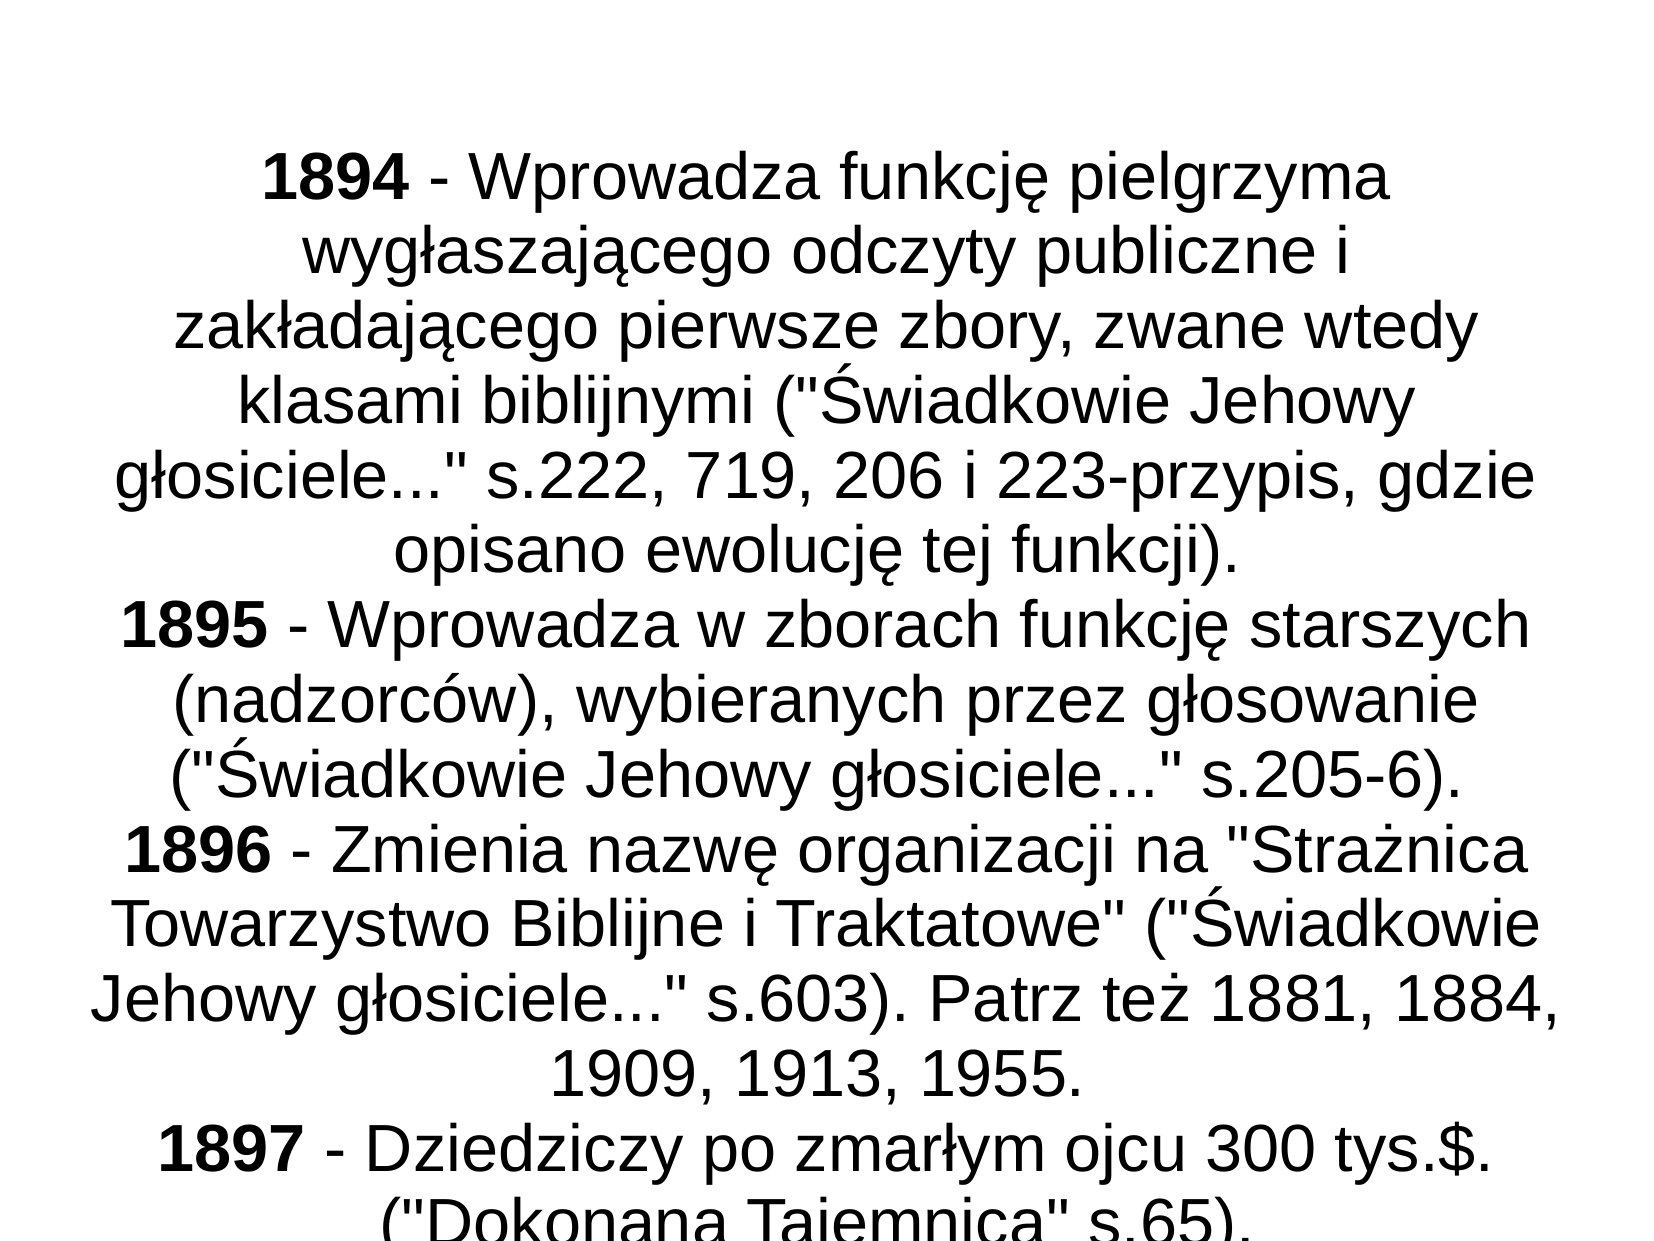

#
1894 - Wprowadza funkcję pielgrzyma wygłaszającego odczyty publiczne i zakładającego pierwsze zbory, zwane wtedy klasami biblijnymi ("Świadkowie Jehowy głosiciele..." s.222, 719, 206 i 223-przypis, gdzie opisano ewolucję tej funkcji).
1895 - Wprowadza w zborach funkcję starszych (nadzorców), wybieranych przez głosowanie ("Świadkowie Jehowy głosiciele..." s.205-6).
1896 - Zmienia nazwę organizacji na "Strażnica Towarzystwo Biblijne i Traktatowe" ("Świadkowie Jehowy głosiciele..." s.603). Patrz też 1881, 1884, 1909, 1913, 1955.
1897 - Dziedziczy po zmarłym ojcu 300 tys.$. ("Dokonana Tajemnica" s.65).